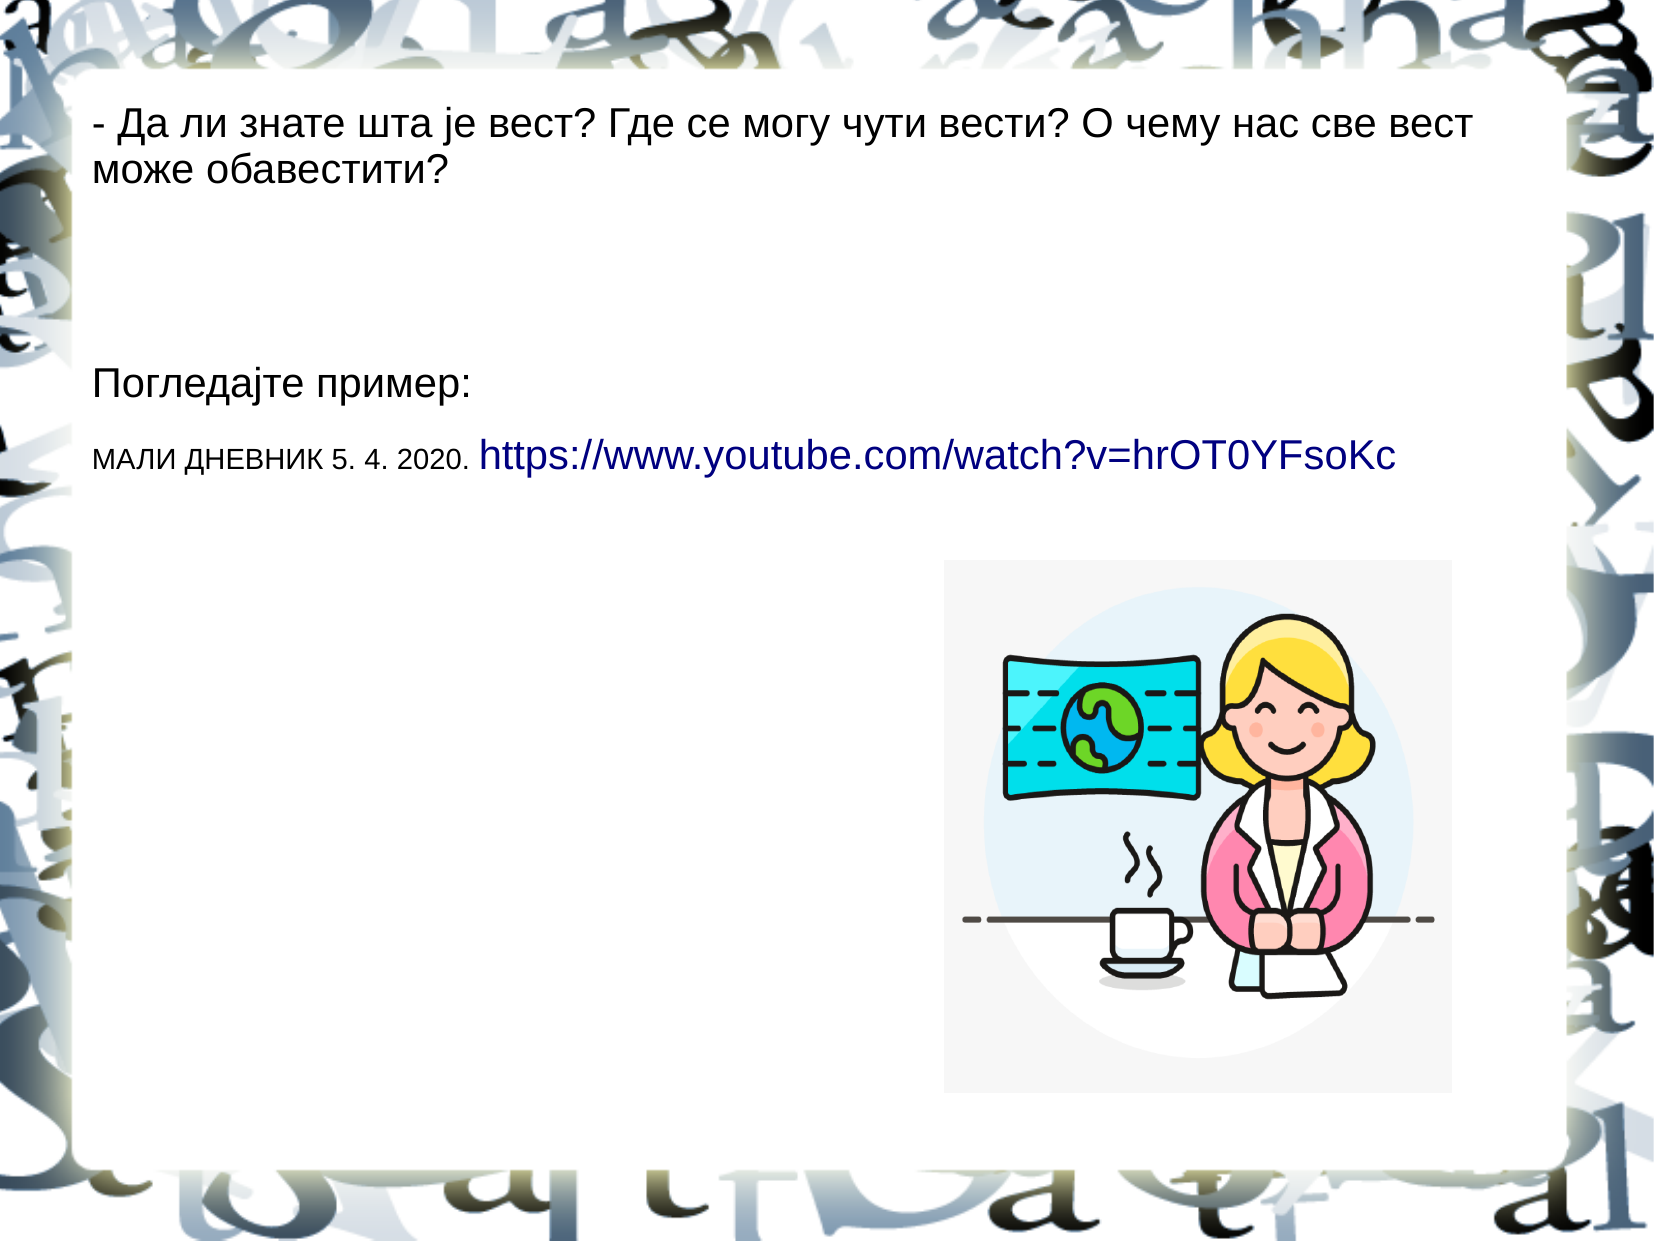

- Да ли знате шта је вест? Где се могу чути вести? О чему нас све вест може обавестити?
Погледајте пример:
МАЛИ ДНЕВНИК 5. 4. 2020. https://www.youtube.com/watch?v=hrOT0YFsoKc